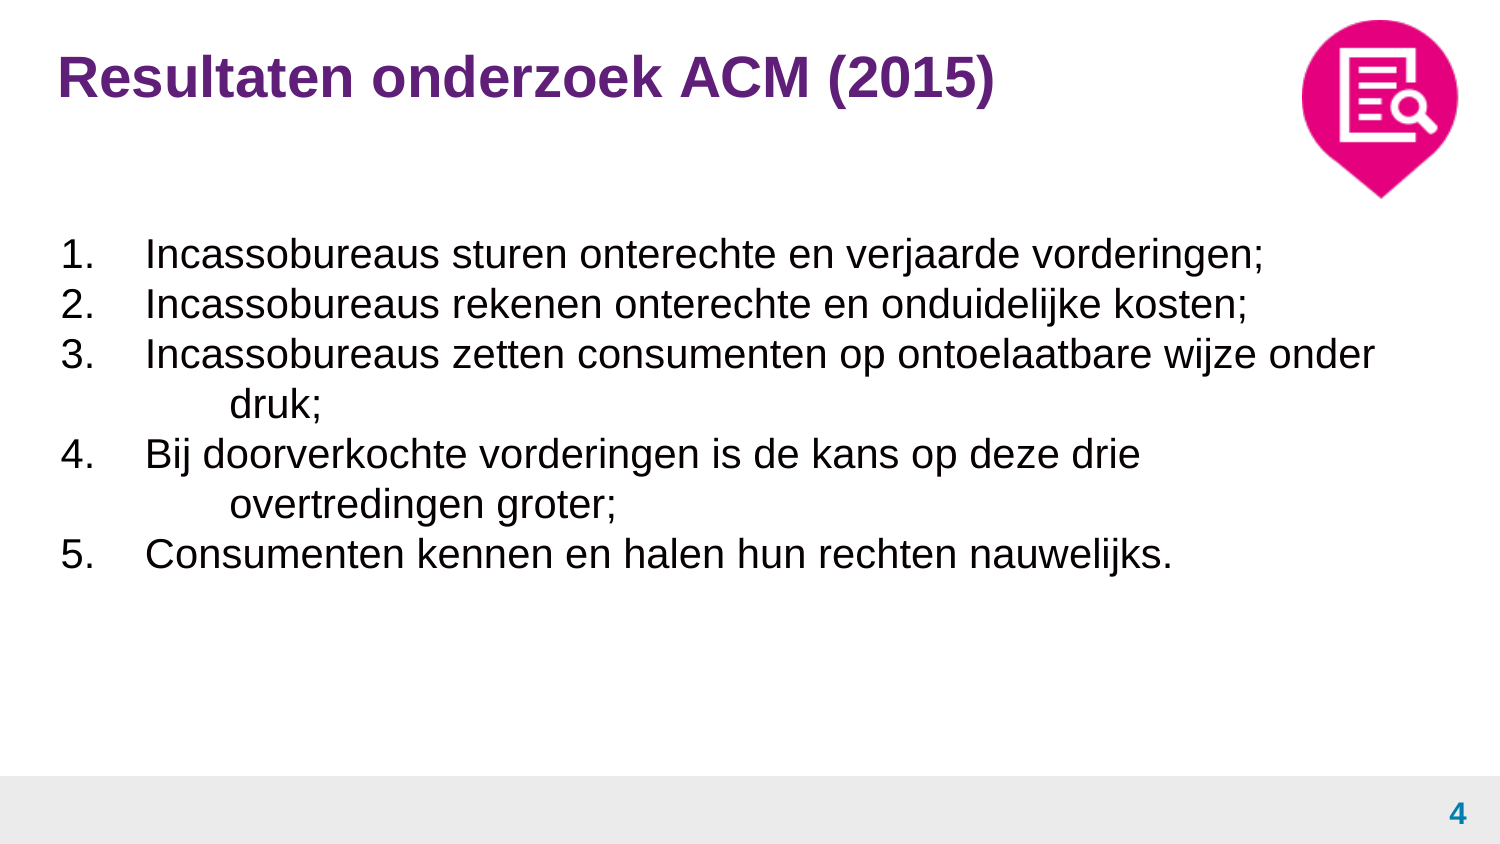

Resultaten onderzoek ACM (2015)
Incassobureaus sturen onterechte en verjaarde vorderingen;
Incassobureaus rekenen onterechte en onduidelijke kosten;
Incassobureaus zetten consumenten op ontoelaatbare wijze onder druk;
Bij doorverkochte vorderingen is de kans op deze drie overtredingen groter;
Consumenten kennen en halen hun rechten nauwelijks.
4